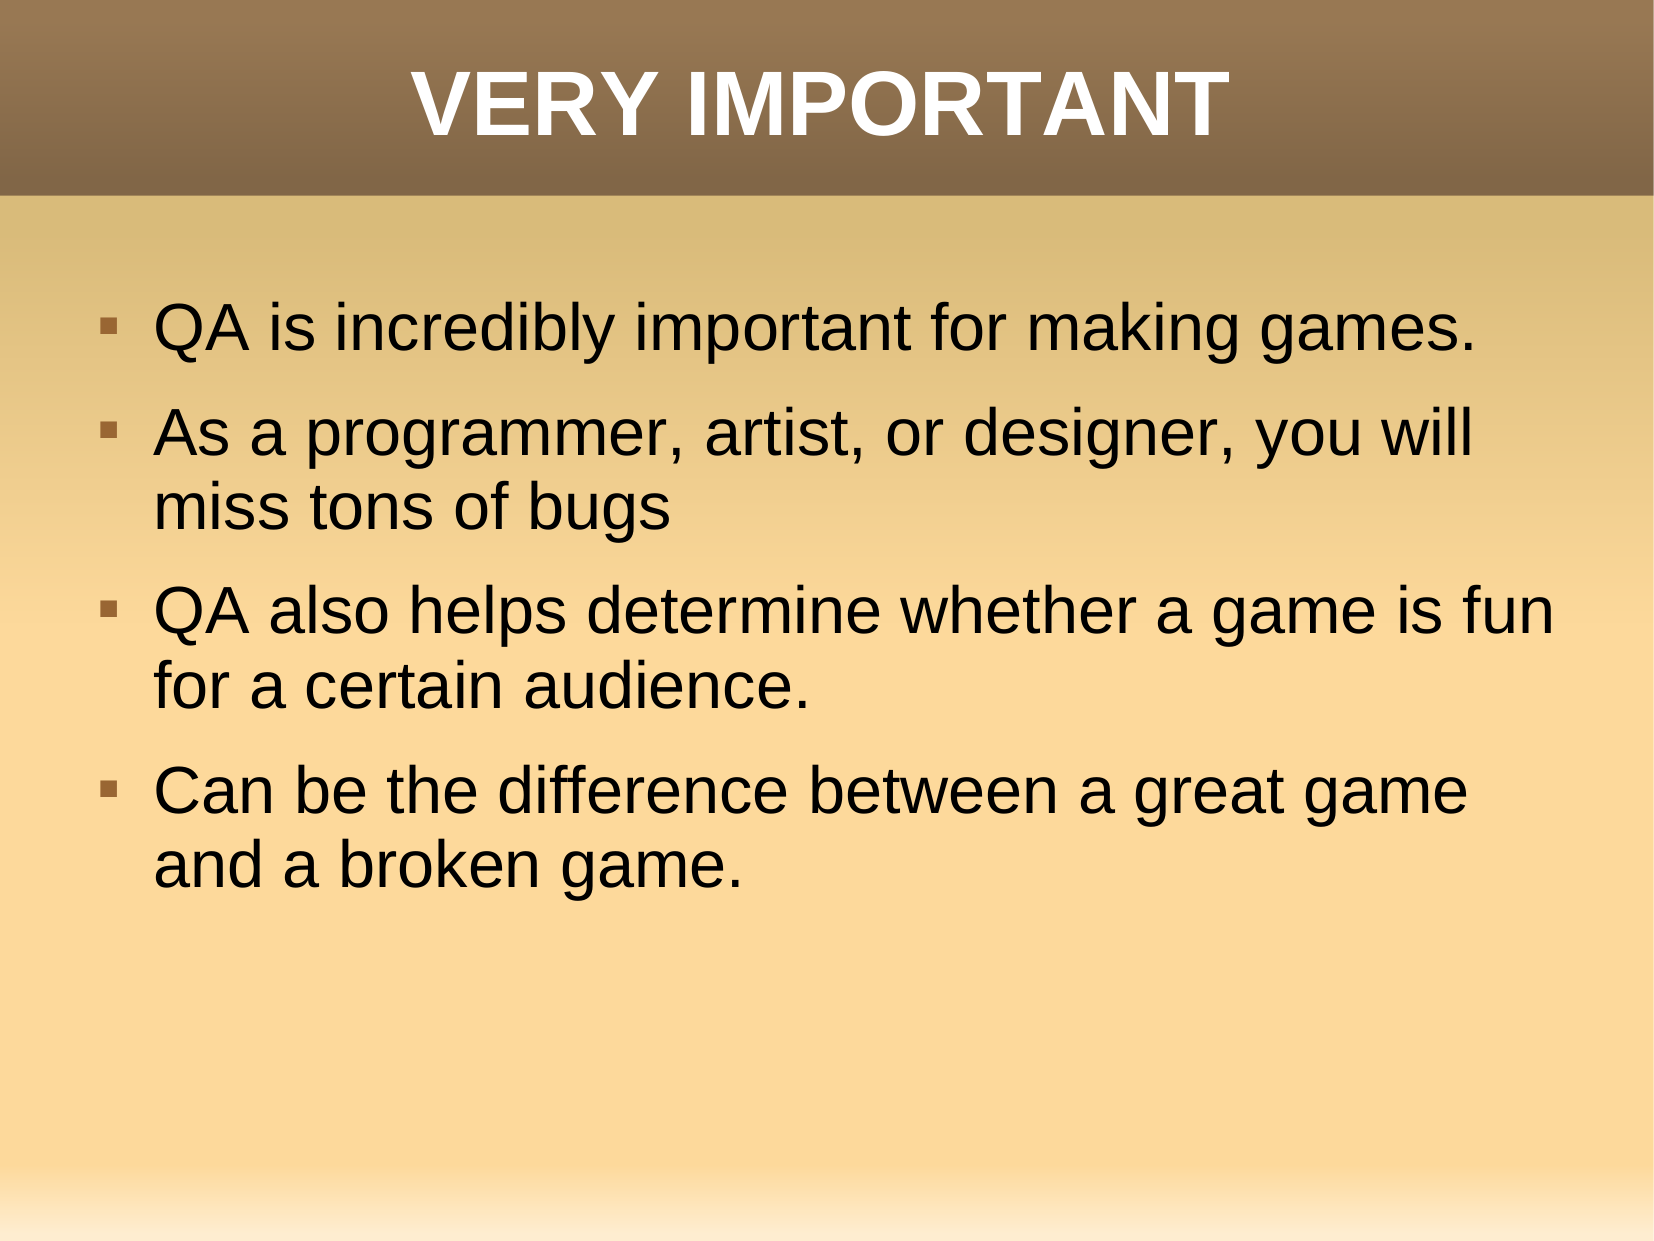

# VERY IMPORTANT
QA is incredibly important for making games.
As a programmer, artist, or designer, you will miss tons of bugs
QA also helps determine whether a game is fun for a certain audience.
Can be the difference between a great game and a broken game.